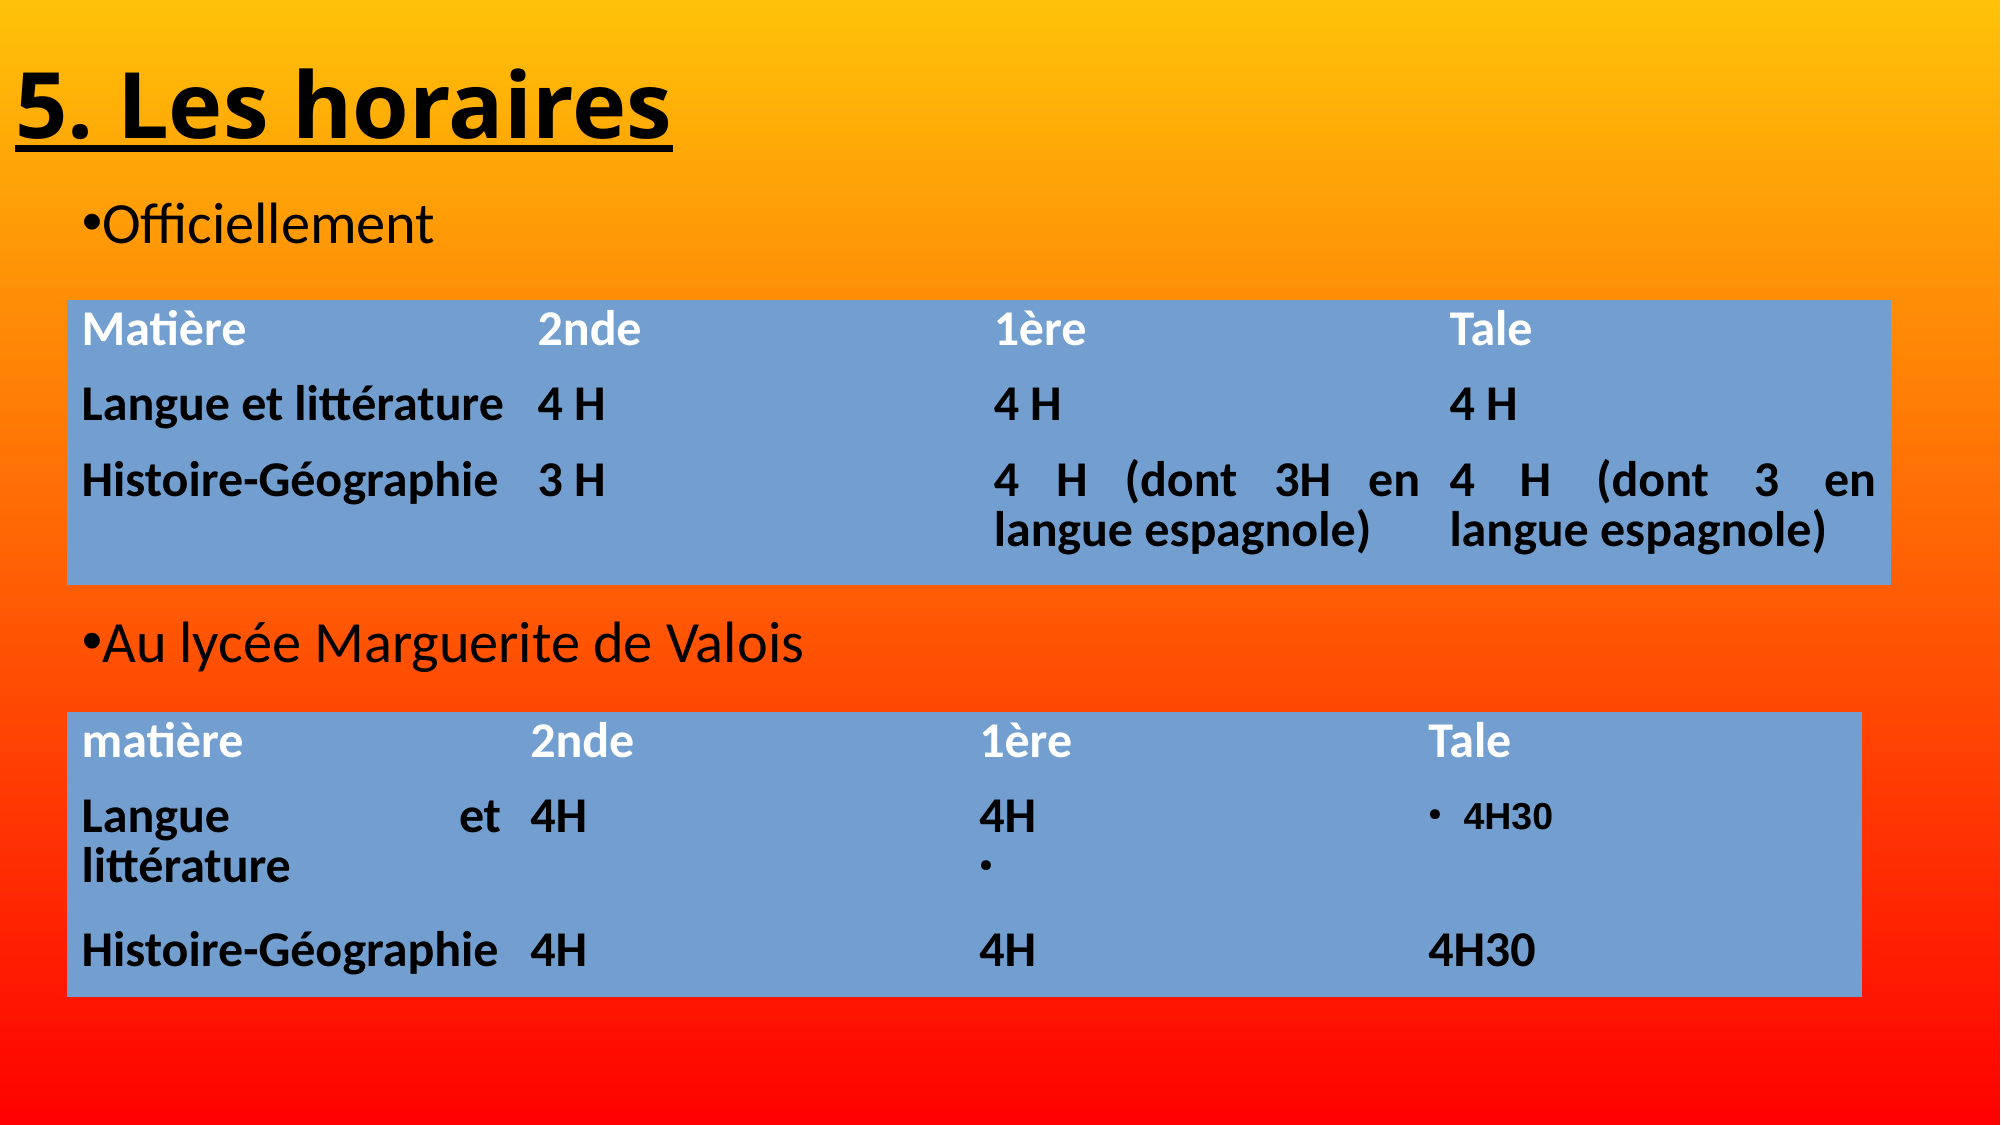

# 5. Les horaires
Officiellement
Au lycée Marguerite de Valois
| Matière | 2nde | 1ère | Tale |
| --- | --- | --- | --- |
| Langue et littérature | 4 H | 4 H | 4 H |
| Histoire-Géographie | 3 H | 4 H (dont 3H en langue espagnole) | 4 H (dont 3 en langue espagnole) |
| matière | 2nde | 1ère | Tale |
| --- | --- | --- | --- |
| Langue et littérature | 4H | 4H | 4H30 |
| Histoire-Géographie | 4H | 4H | 4H30 |